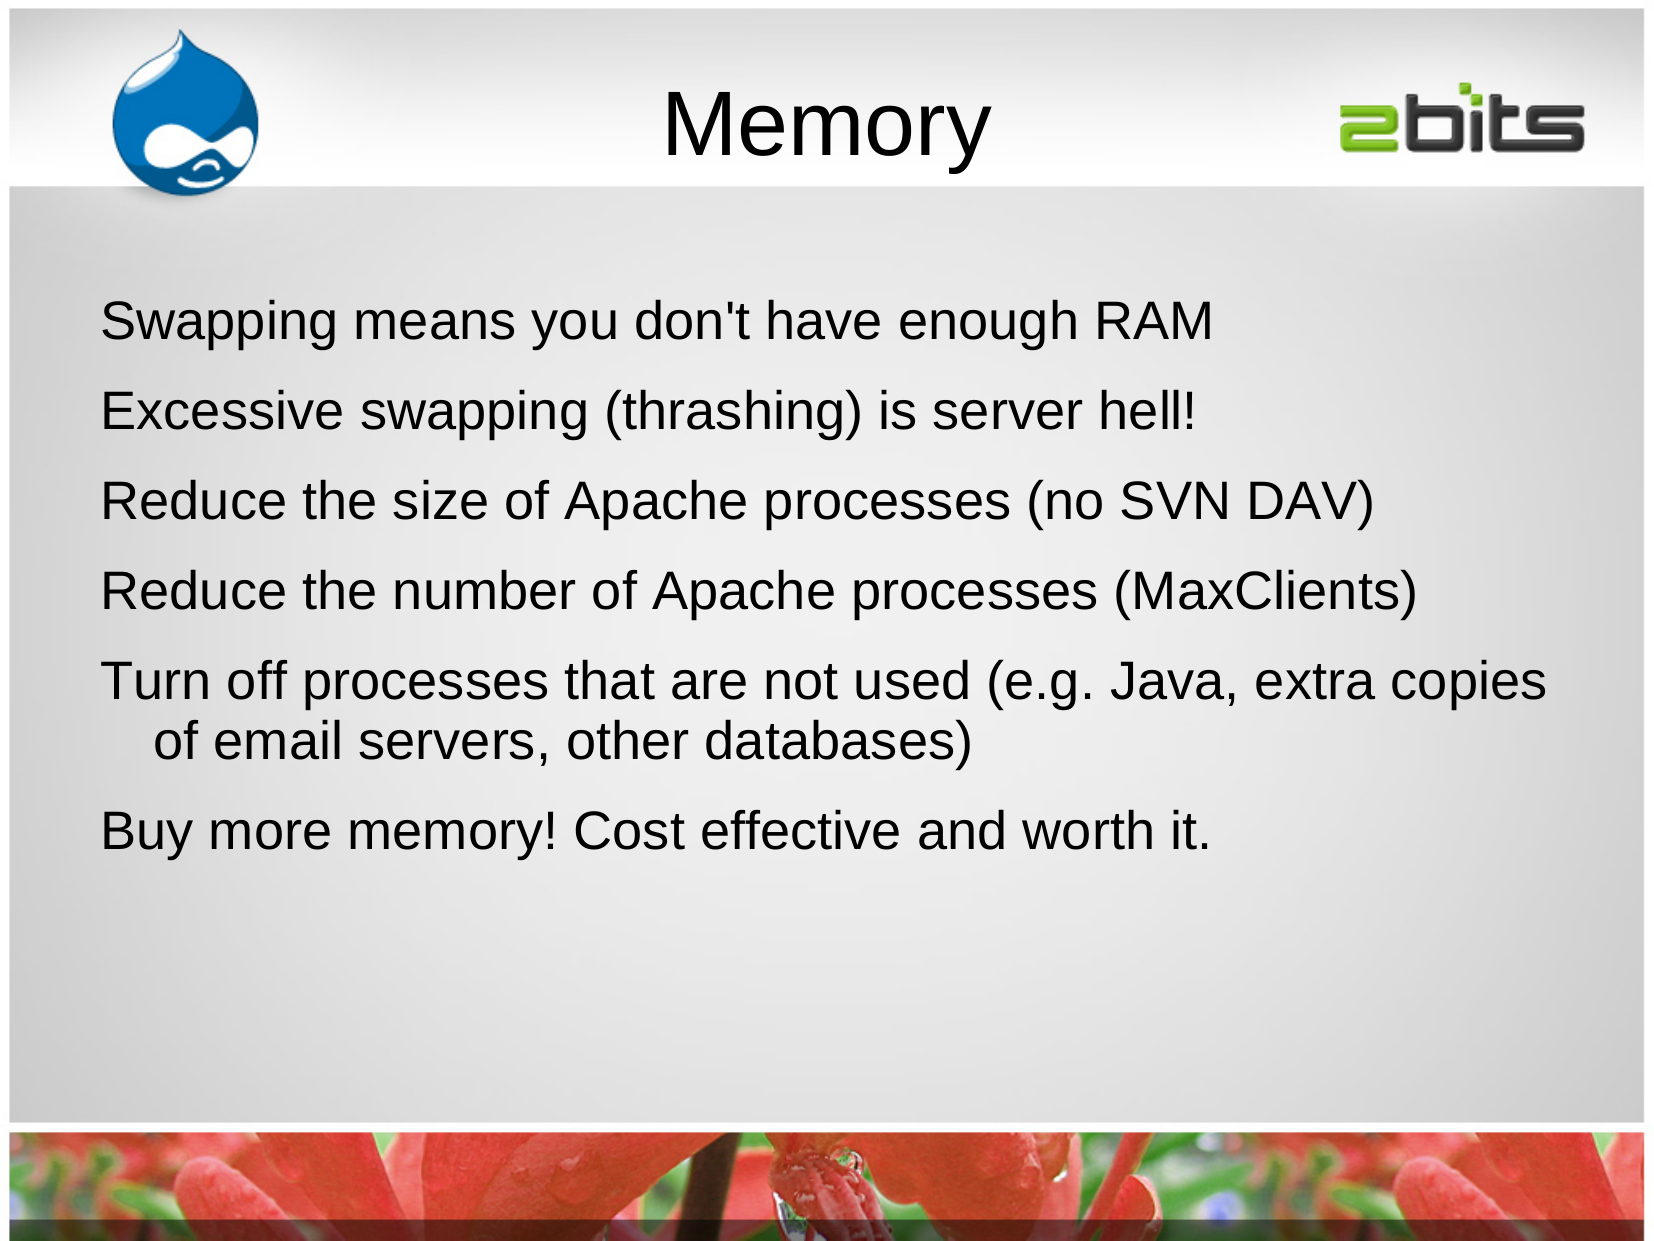

# Memory
Swapping means you don't have enough RAM
Excessive swapping (thrashing) is server hell!
Reduce the size of Apache processes (no SVN DAV)
Reduce the number of Apache processes (MaxClients)
Turn off processes that are not used (e.g. Java, extra copies of email servers, other databases)
Buy more memory! Cost effective and worth it.